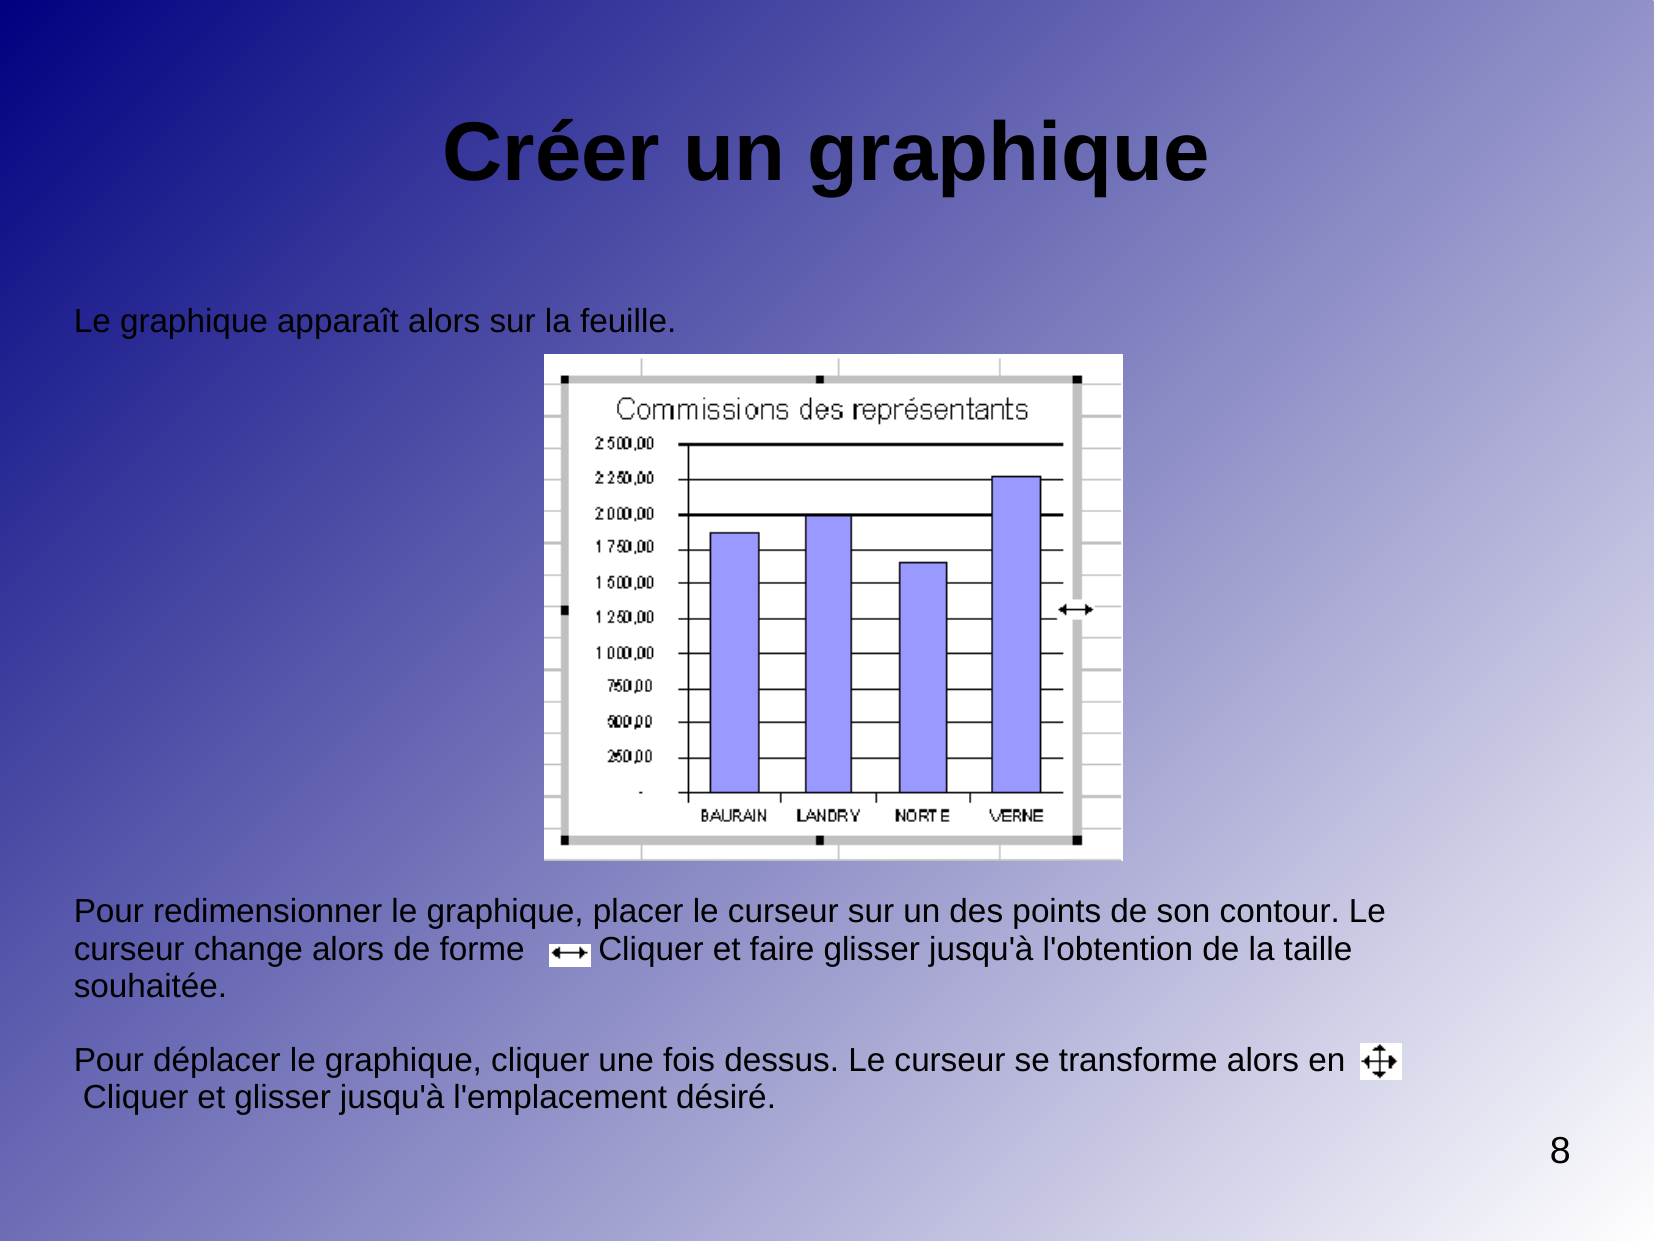

# Créer un graphique
Le graphique apparaît alors sur la feuille.
Pour redimensionner le graphique, placer le curseur sur un des points de son contour. Le curseur change alors de forme Cliquer et faire glisser jusqu'à l'obtention de la taille souhaitée.
Pour déplacer le graphique, cliquer une fois dessus. Le curseur se transforme alors en Cliquer et glisser jusqu'à l'emplacement désiré.
8